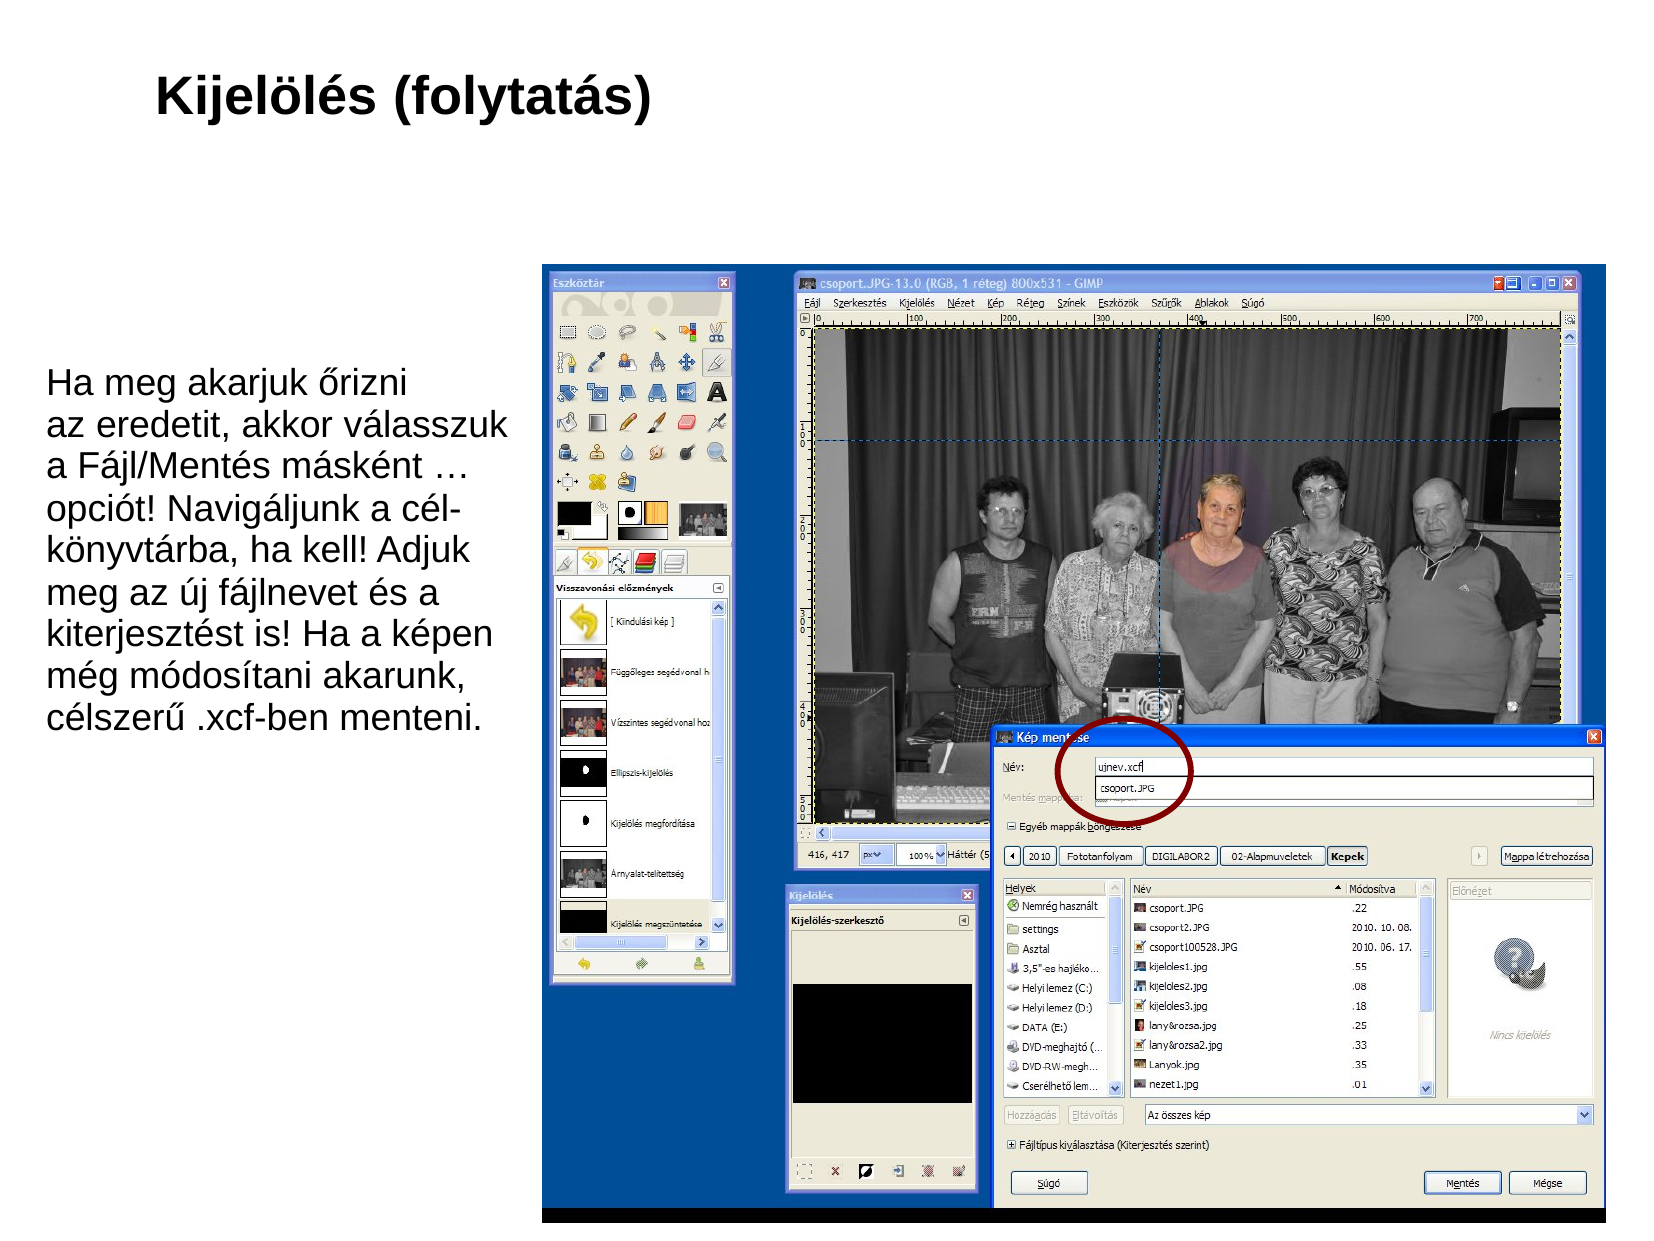

Kijelölés (folytatás)
Ha meg akarjuk őrizni
az eredetit, akkor válasszuk
a Fájl/Mentés másként …
opciót! Navigáljunk a cél-
könyvtárba, ha kell! Adjuk
meg az új fájlnevet és a
kiterjesztést is! Ha a képen
még módosítani akarunk,
célszerű .xcf-ben menteni.